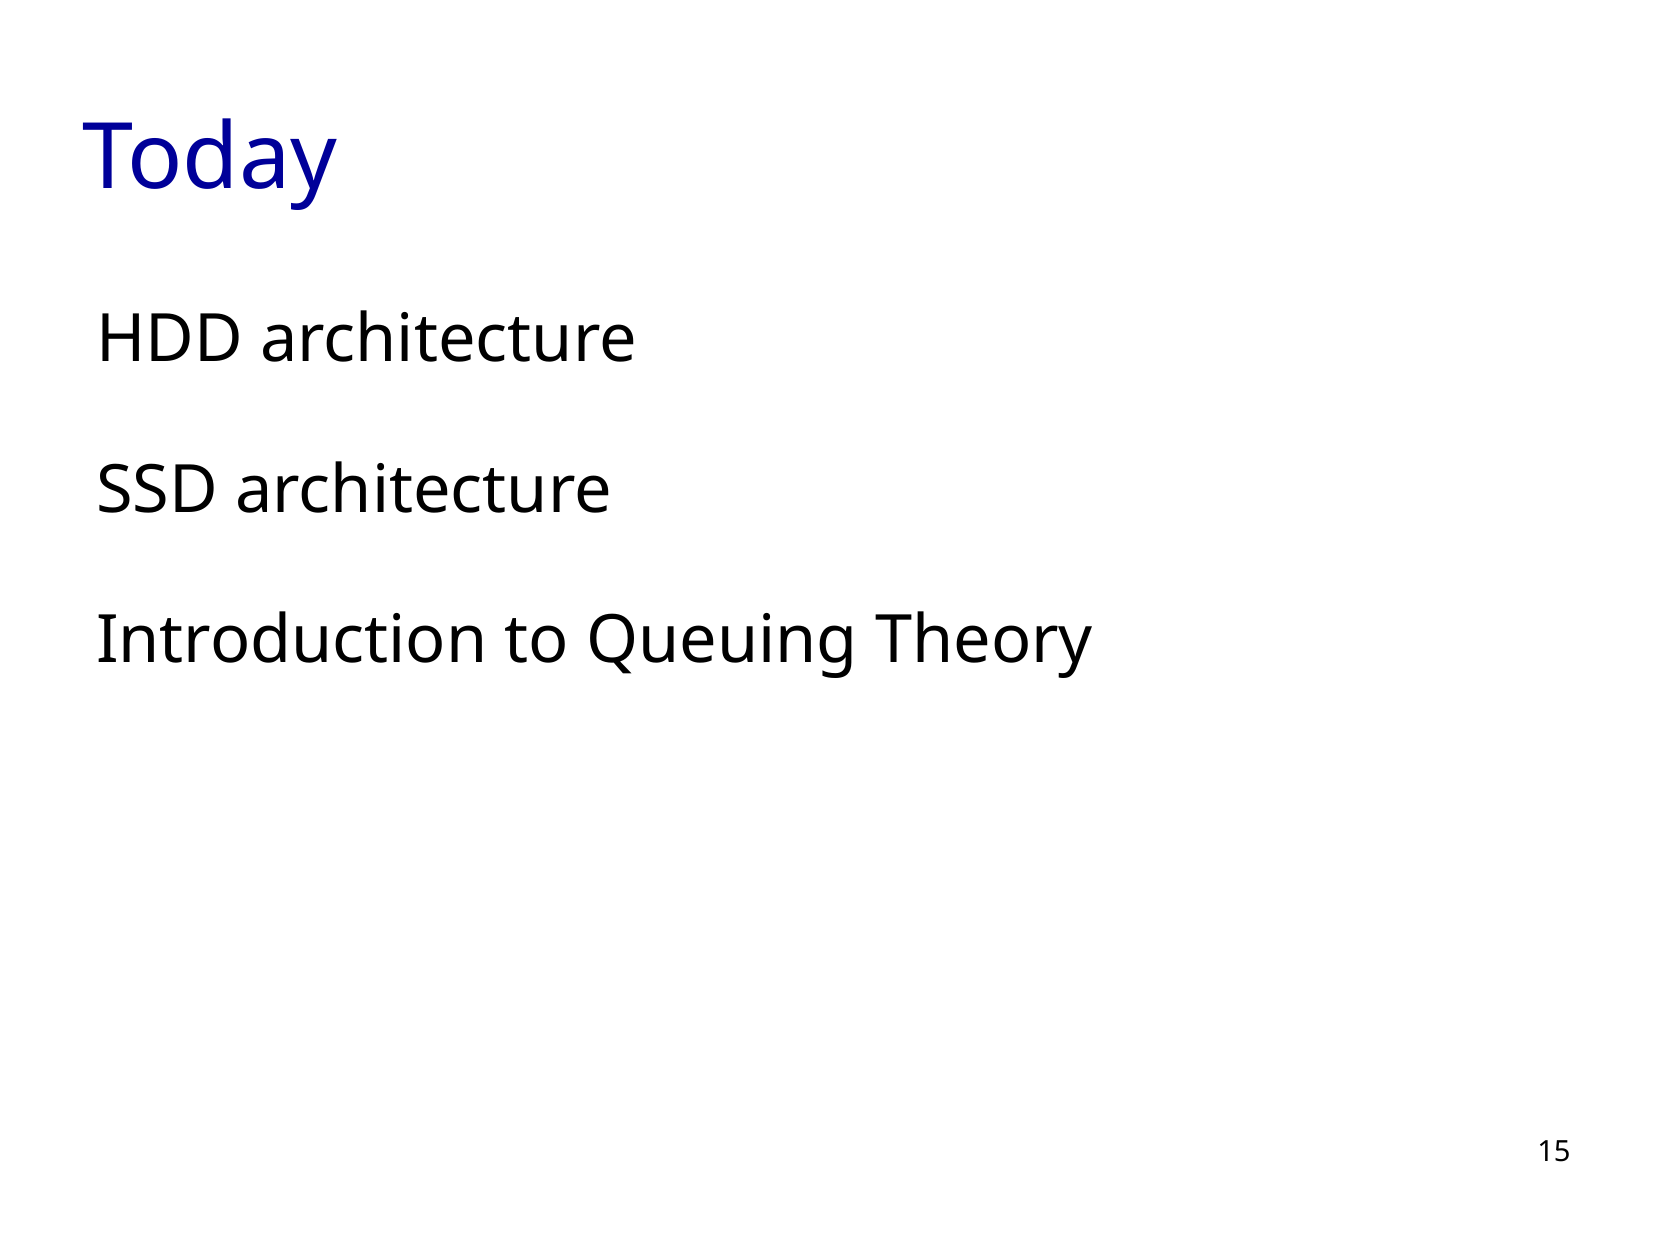

# Today
HDD architecture
SSD architecture
Introduction to Queuing Theory
15